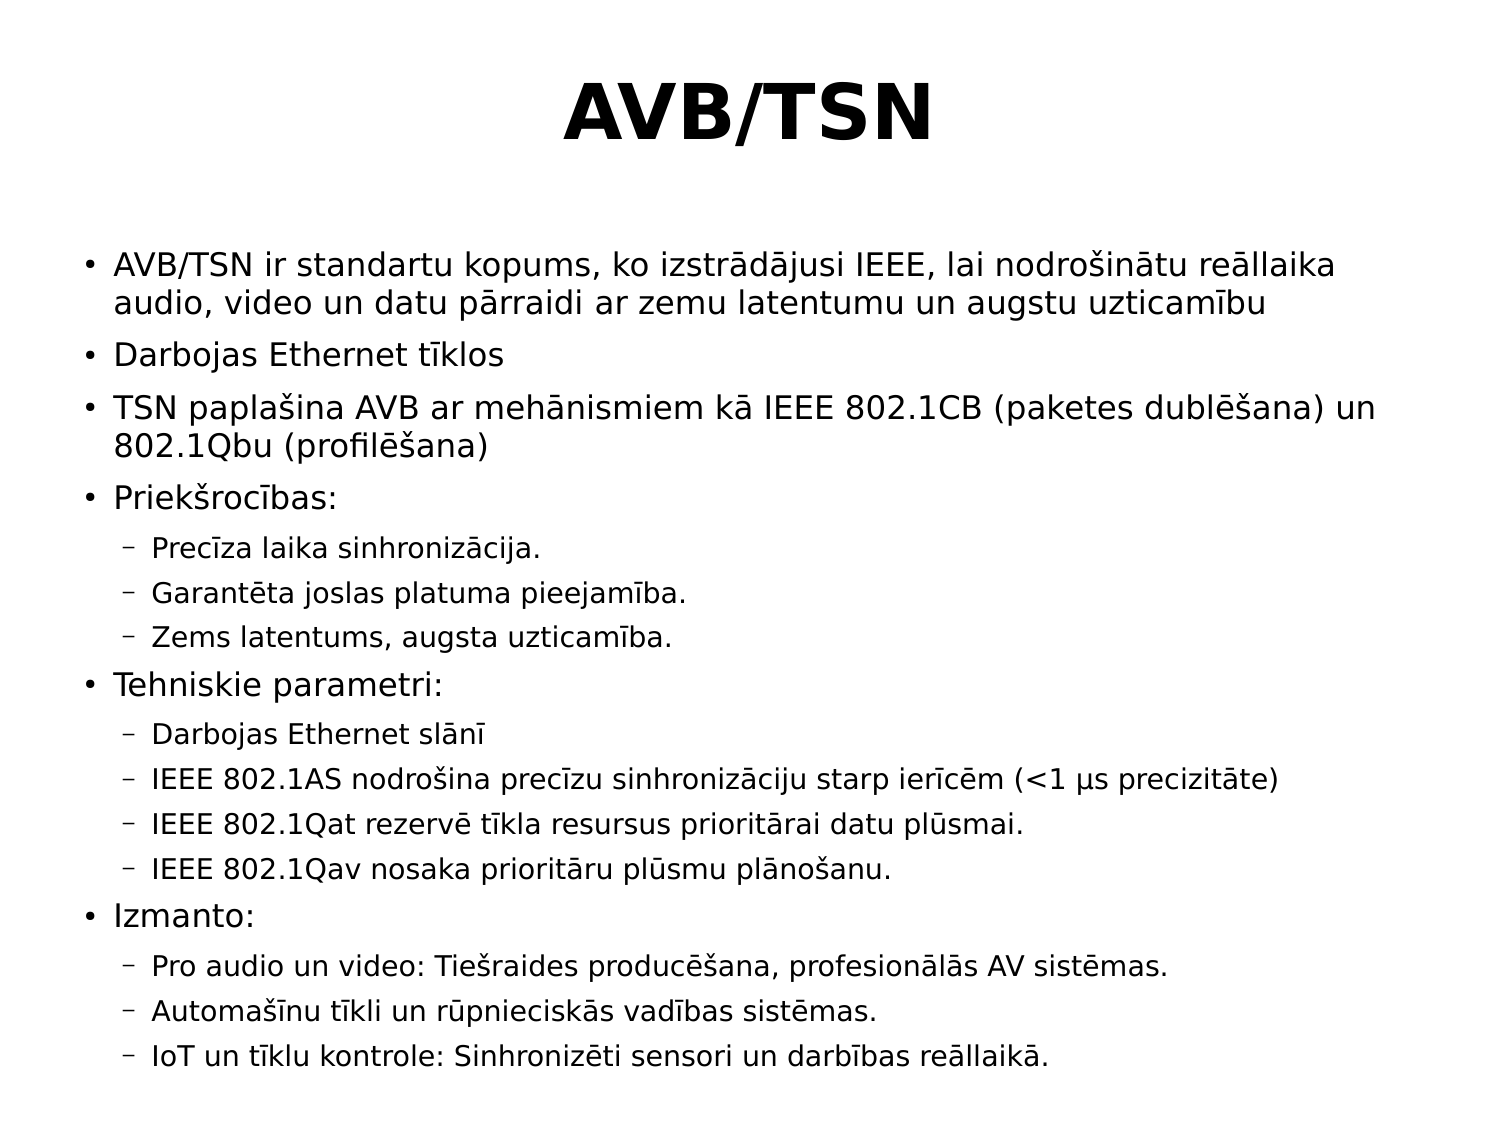

# AVB/TSN
AVB/TSN ir standartu kopums, ko izstrādājusi IEEE, lai nodrošinātu reāllaika audio, video un datu pārraidi ar zemu latentumu un augstu uzticamību
Darbojas Ethernet tīklos
TSN paplašina AVB ar mehānismiem kā IEEE 802.1CB (paketes dublēšana) un 802.1Qbu (profilēšana)
Priekšrocības:
Precīza laika sinhronizācija.
Garantēta joslas platuma pieejamība.
Zems latentums, augsta uzticamība.
Tehniskie parametri:
Darbojas Ethernet slānī
IEEE 802.1AS nodrošina precīzu sinhronizāciju starp ierīcēm (<1 µs precizitāte)
IEEE 802.1Qat rezervē tīkla resursus prioritārai datu plūsmai.
IEEE 802.1Qav nosaka prioritāru plūsmu plānošanu.
Izmanto:
Pro audio un video: Tiešraides producēšana, profesionālās AV sistēmas.
Automašīnu tīkli un rūpnieciskās vadības sistēmas.
IoT un tīklu kontrole: Sinhronizēti sensori un darbības reāllaikā.